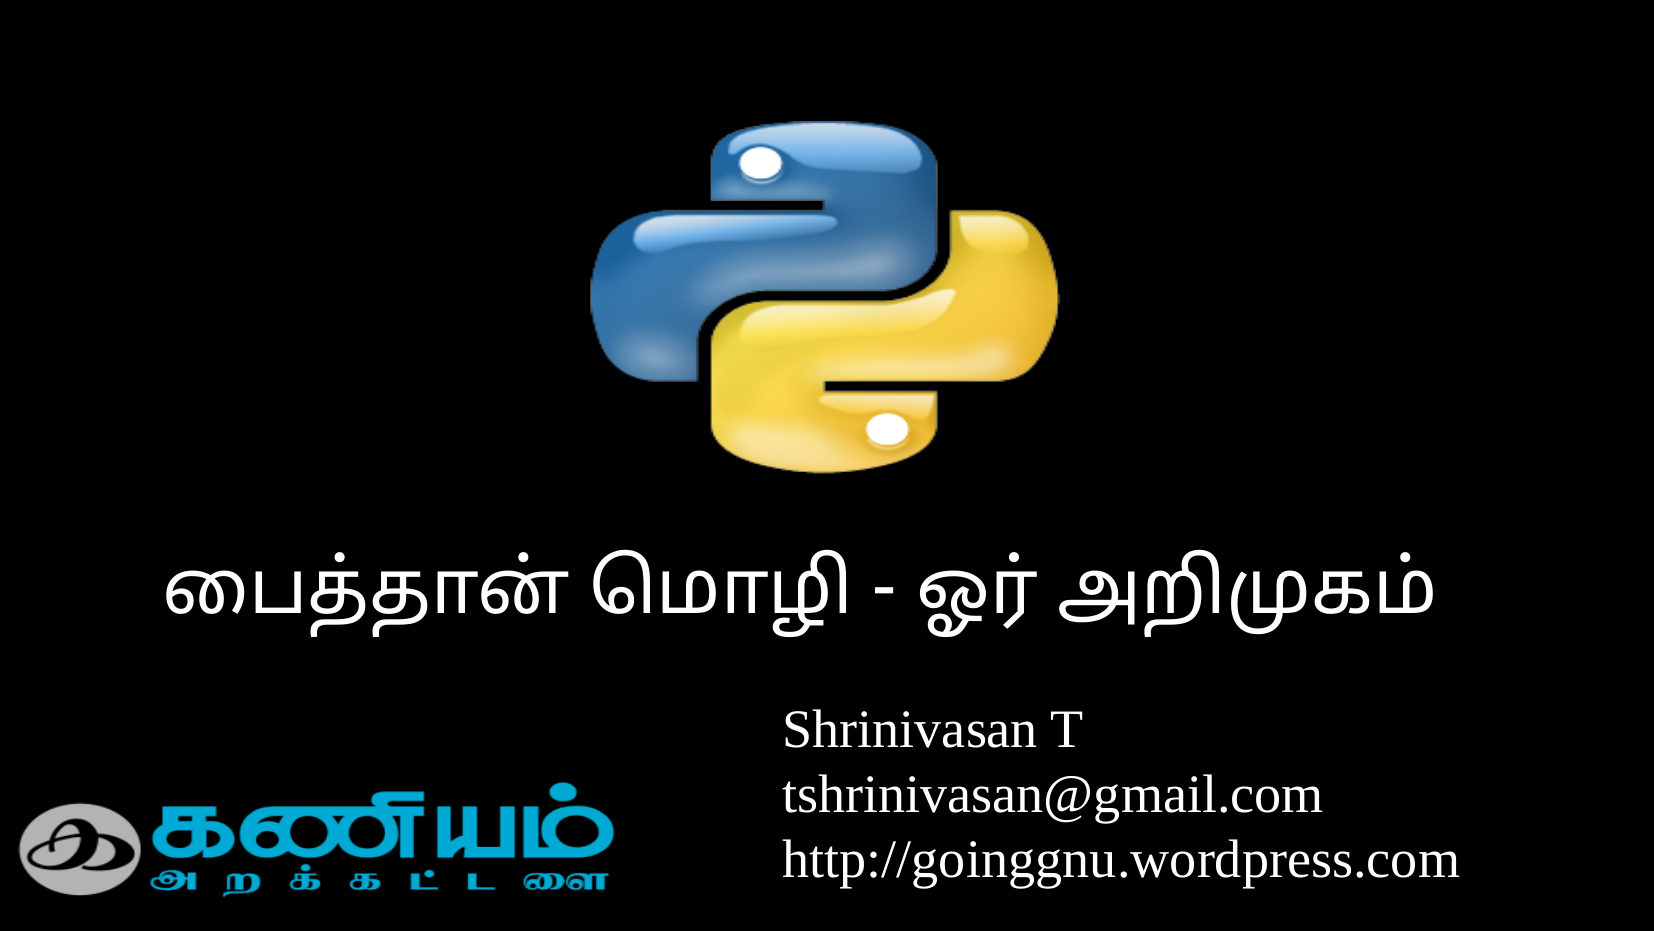

பைத்தான் மொழி - ஓர் அறிமுகம்
Shrinivasan T
tshrinivasan@gmail.com
http://goinggnu.wordpress.com